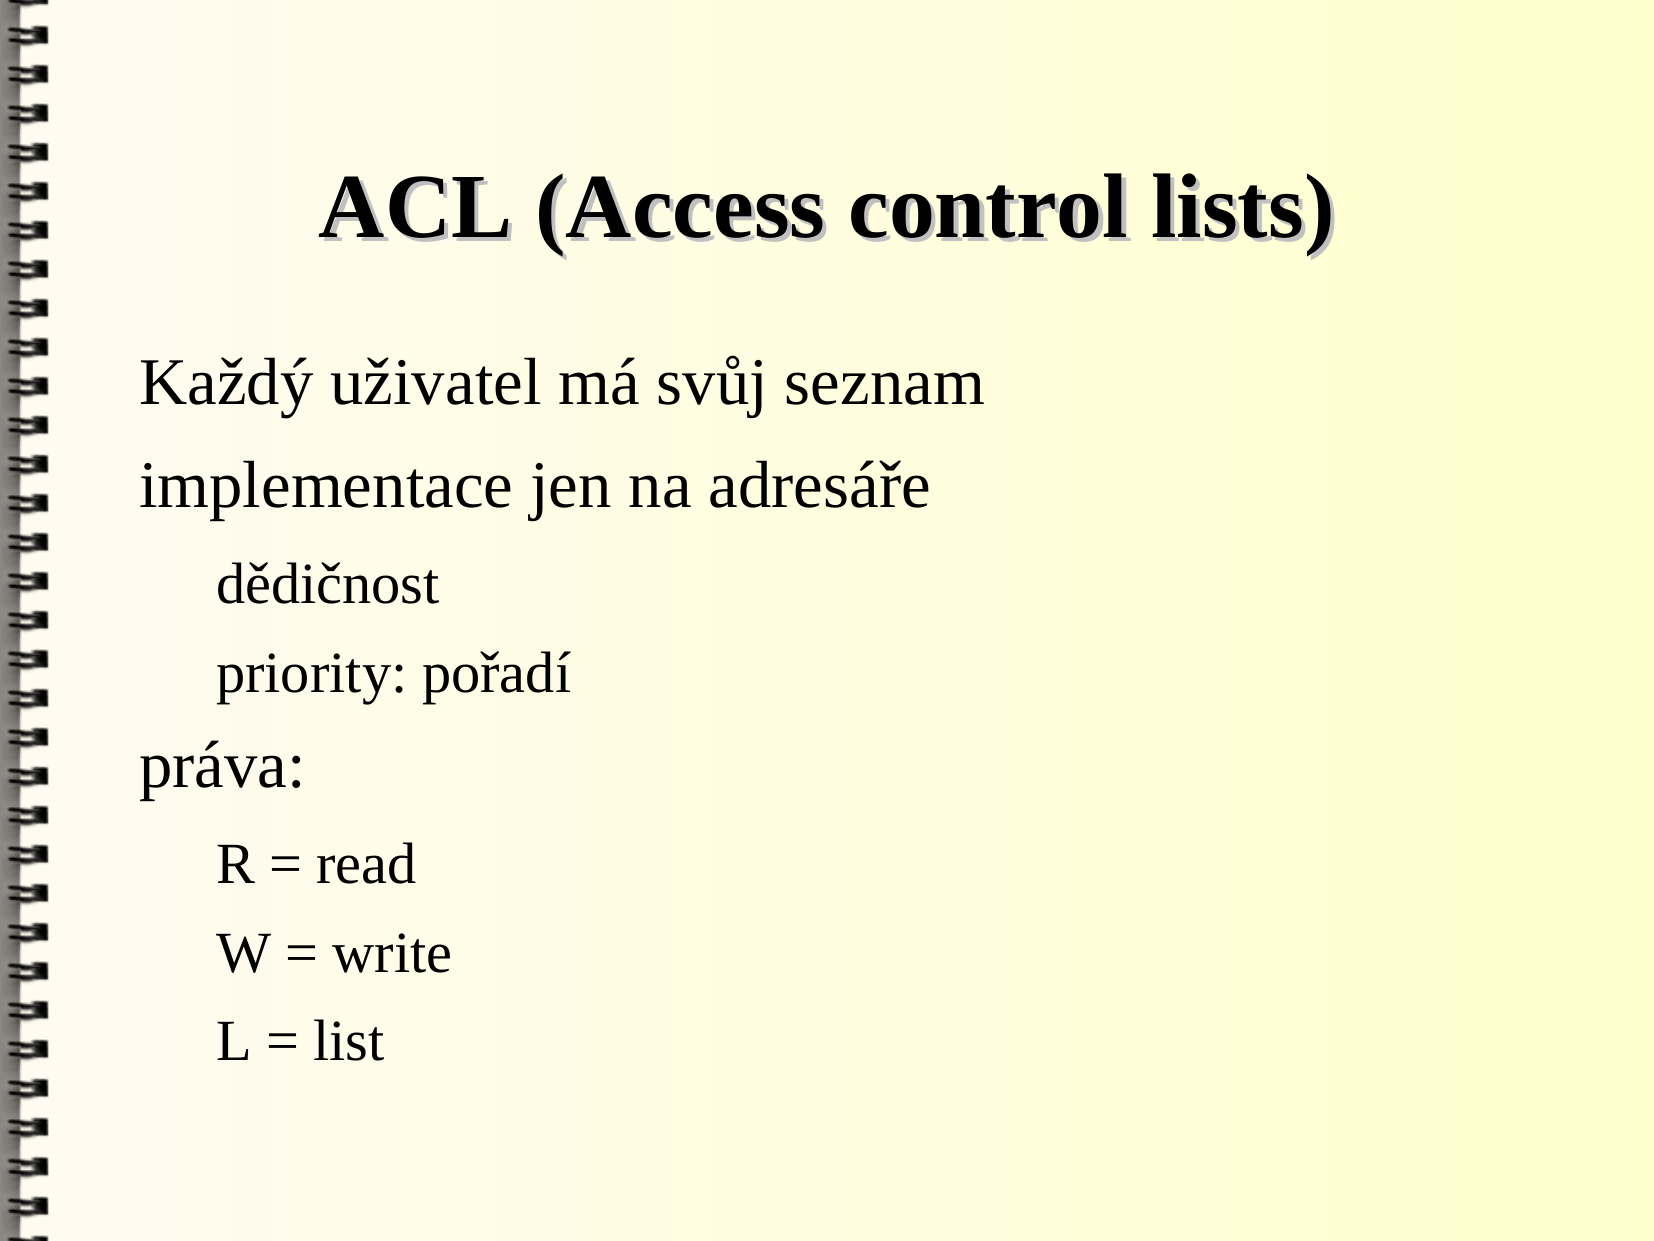

# ACL (Access control lists)
Každý uživatel má svůj seznam
implementace jen na adresáře
dědičnost
priority: pořadí
práva:
R = read
W = write
L = list